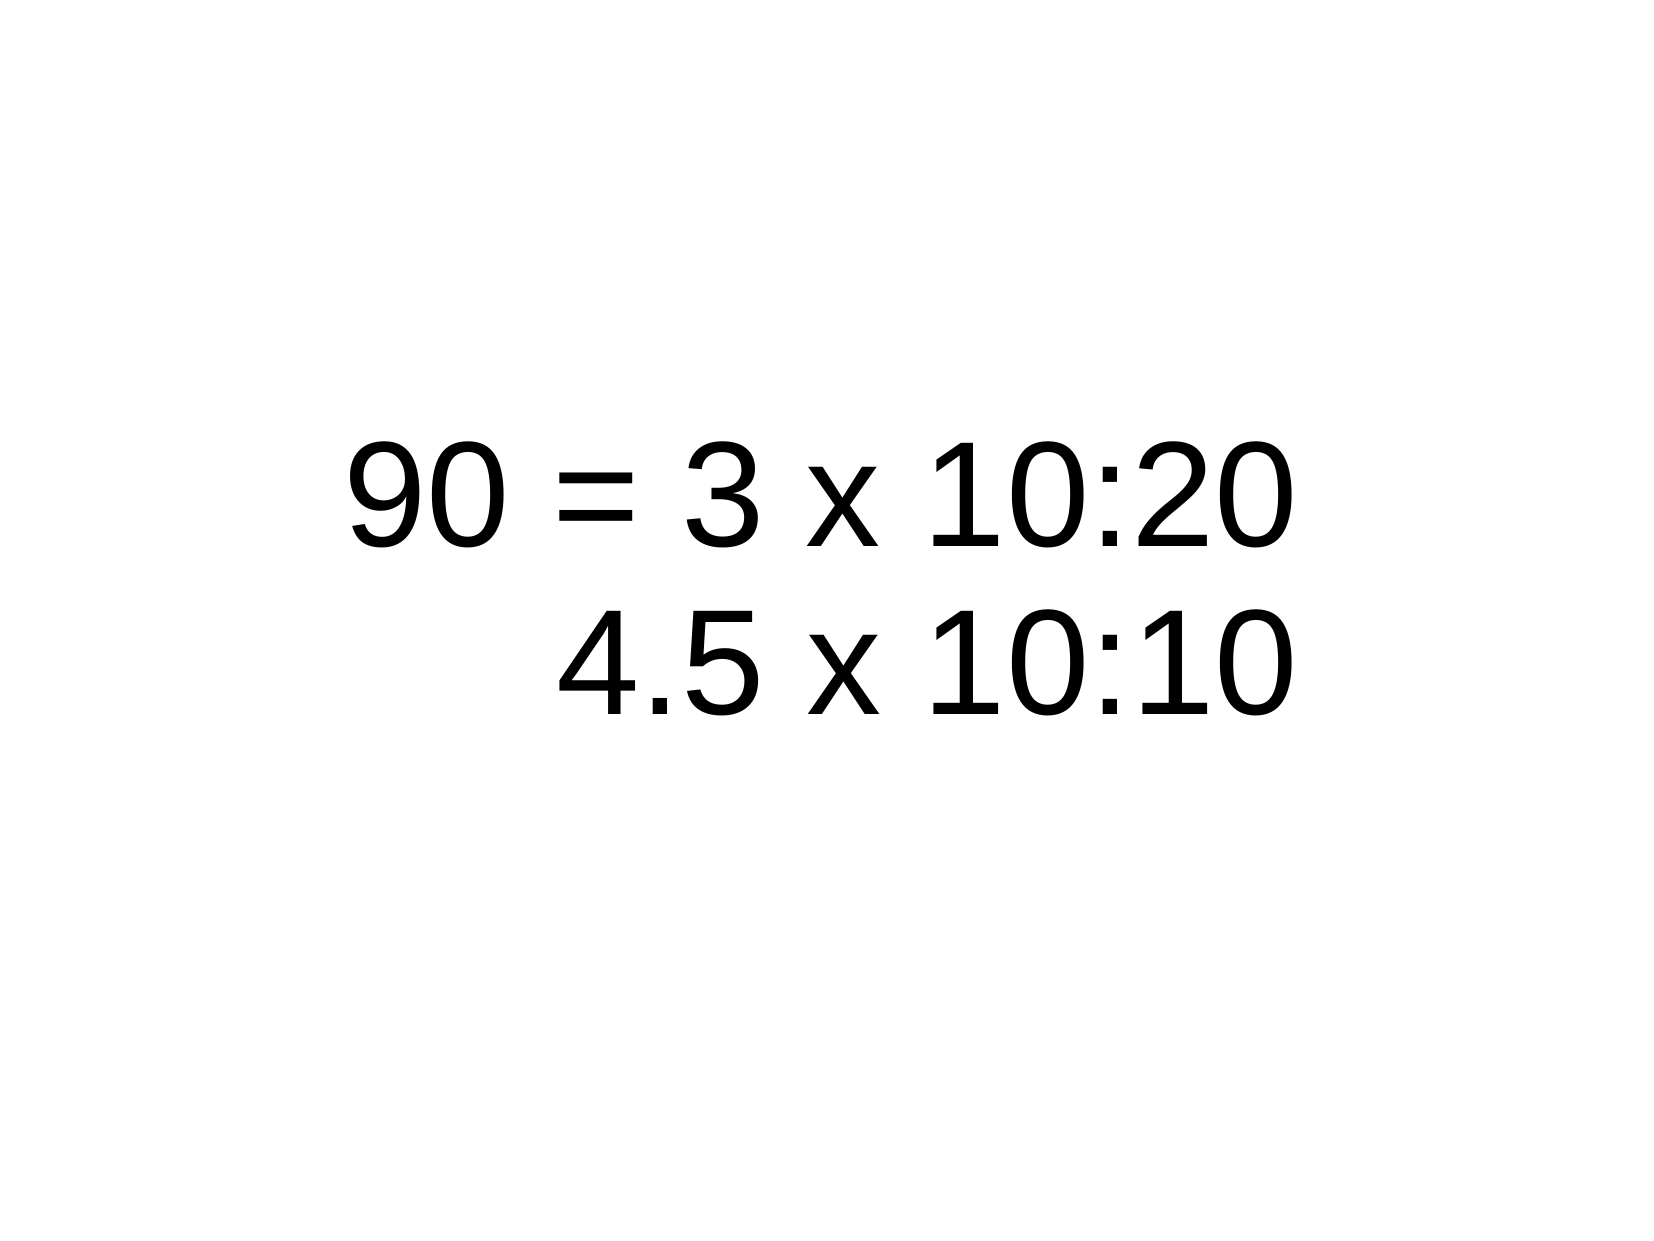

# 90 = 3 x 10:20 4.5 x 10:10